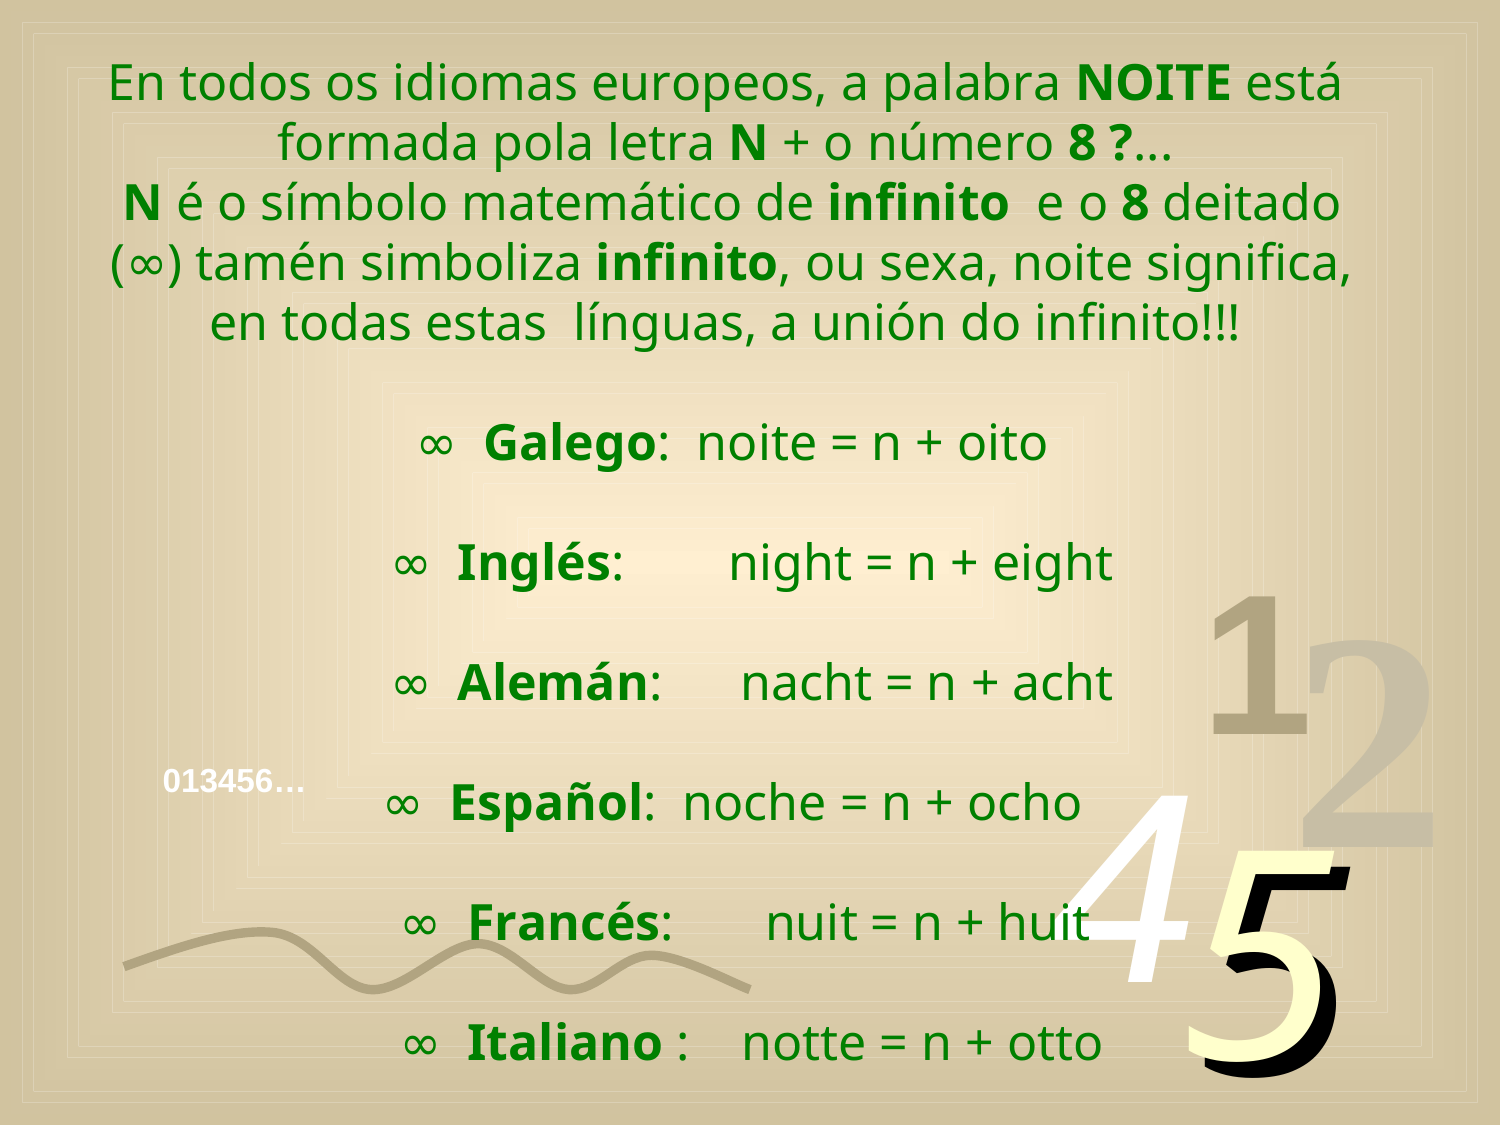

En todos os idiomas europeos, a palabra NOITE está
formada pola letra N + o número 8 ?...
N é o símbolo matemático de infinito e o 8 deitado (∞) tamén simboliza infinito, ou sexa, noite significa, en todas estas línguas, a unión do infinito!!!
∞ Galego: noite = n + oito
   ∞ Inglés: night = n + eight
   ∞ Alemán: nacht = n + acht
∞ Español: noche = n + ocho
  ∞ Francés: nuit = n + huit
   ∞ Italiano : notte = n + otto
1
2
4
013456…
5